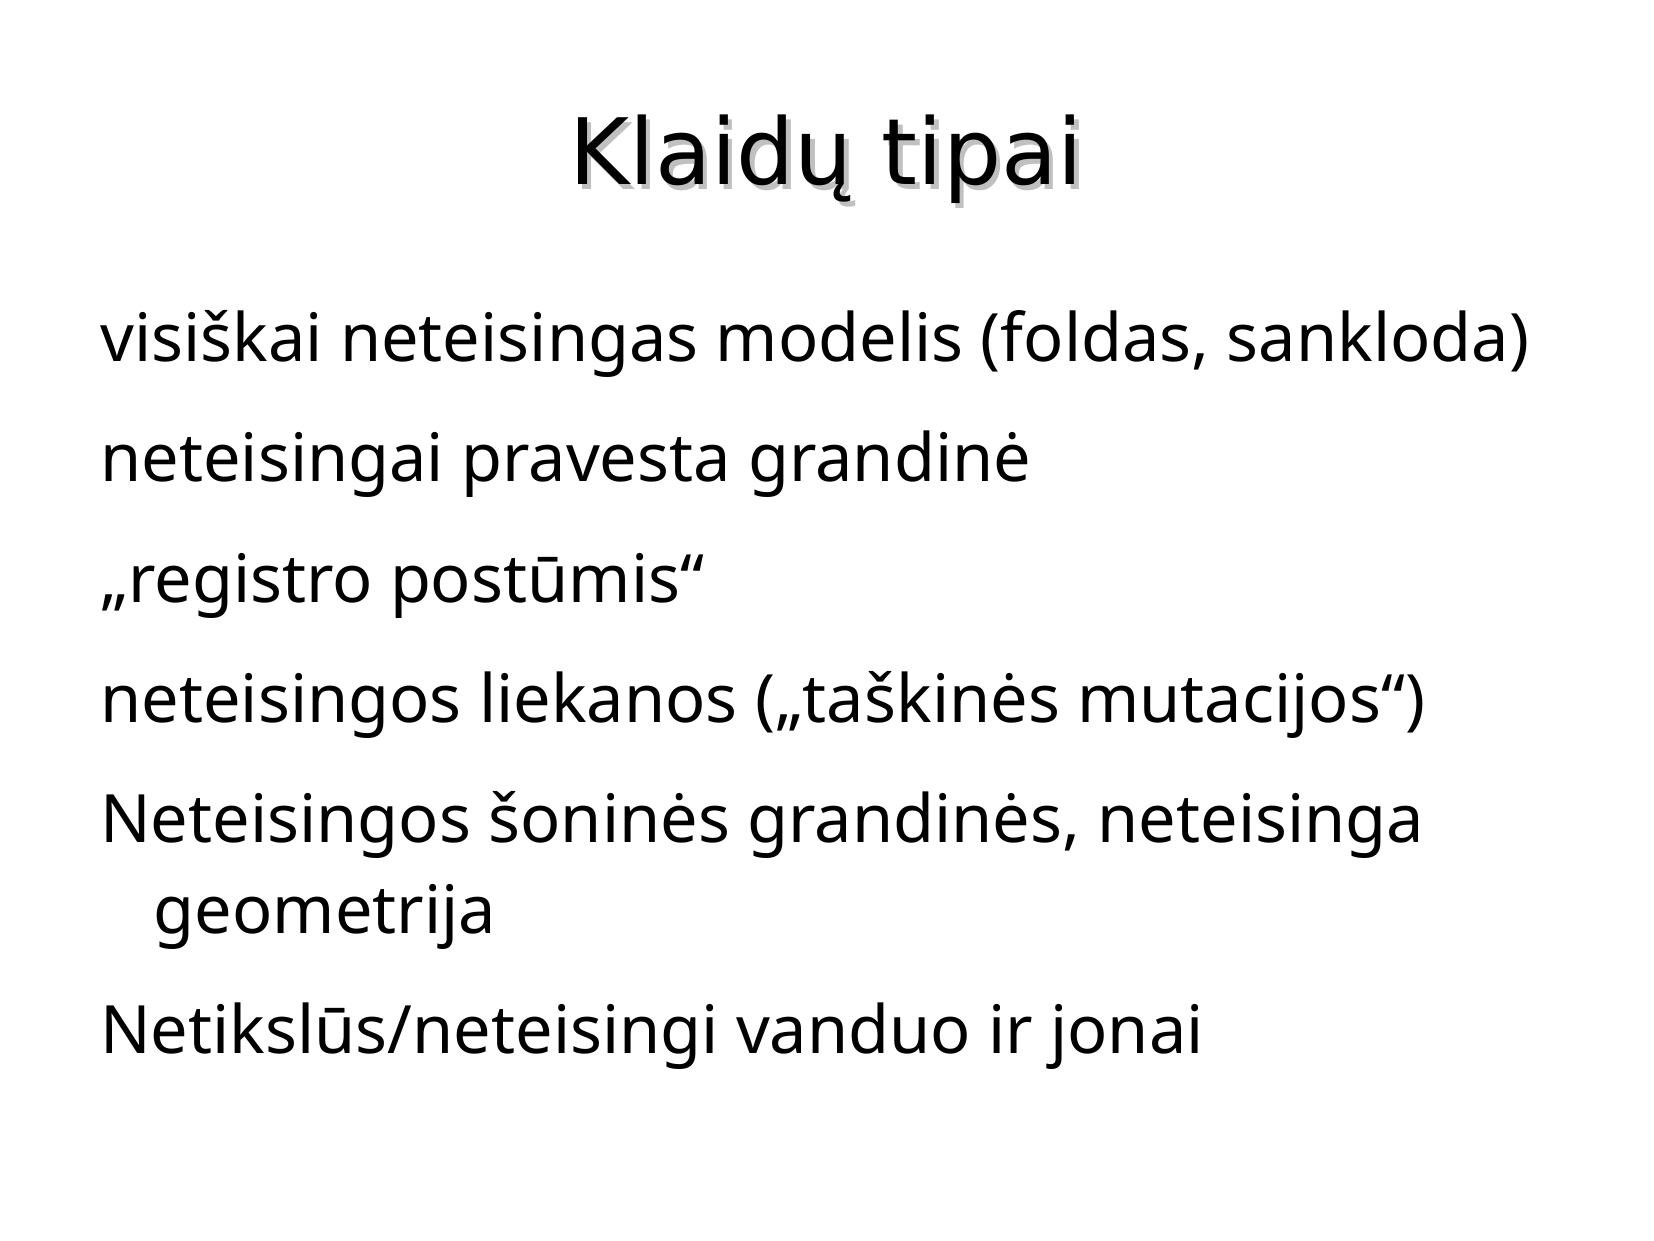

# Klaidų tipai
visiškai neteisingas modelis (foldas, sankloda)
neteisingai pravesta grandinė
„registro postūmis“
neteisingos liekanos („taškinės mutacijos“)
Neteisingos šoninės grandinės, neteisinga geometrija
Netikslūs/neteisingi vanduo ir jonai